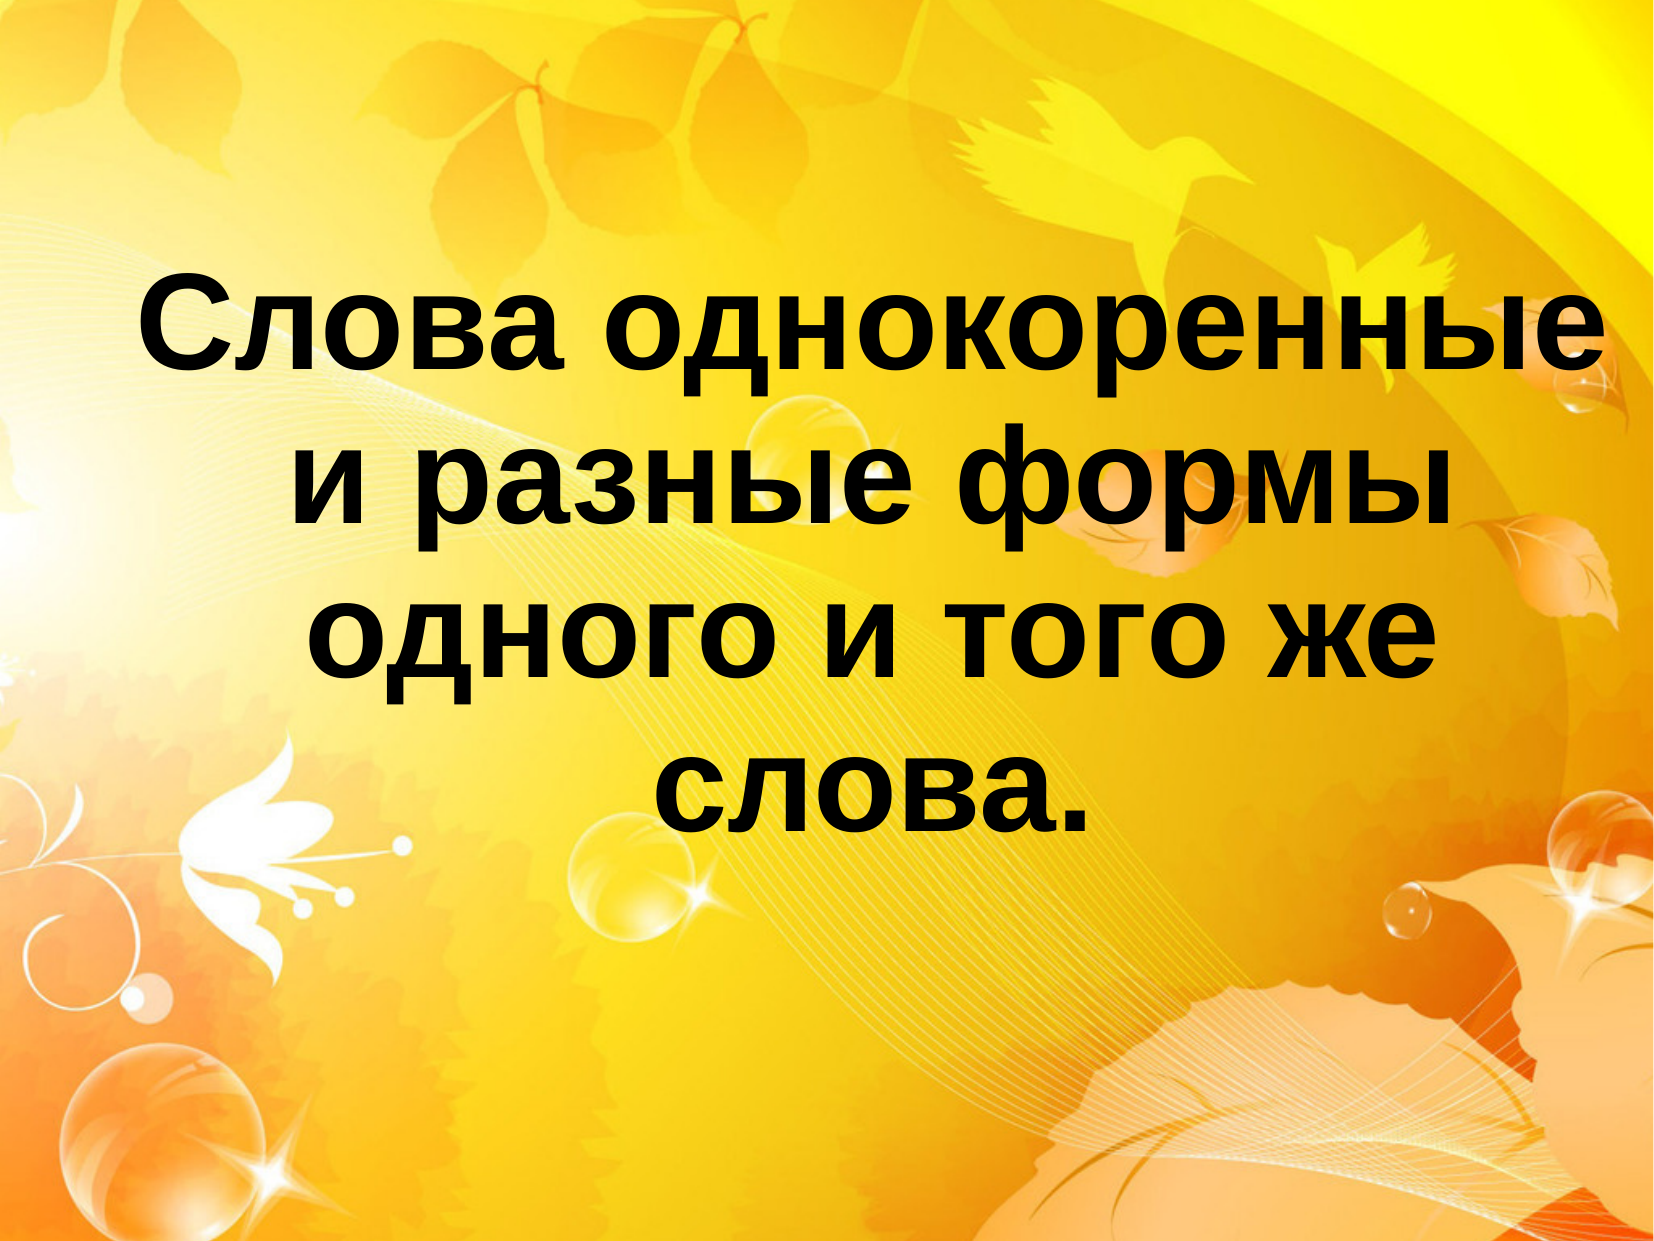

#
Слова однокоренные и разные формы одного и того же слова.